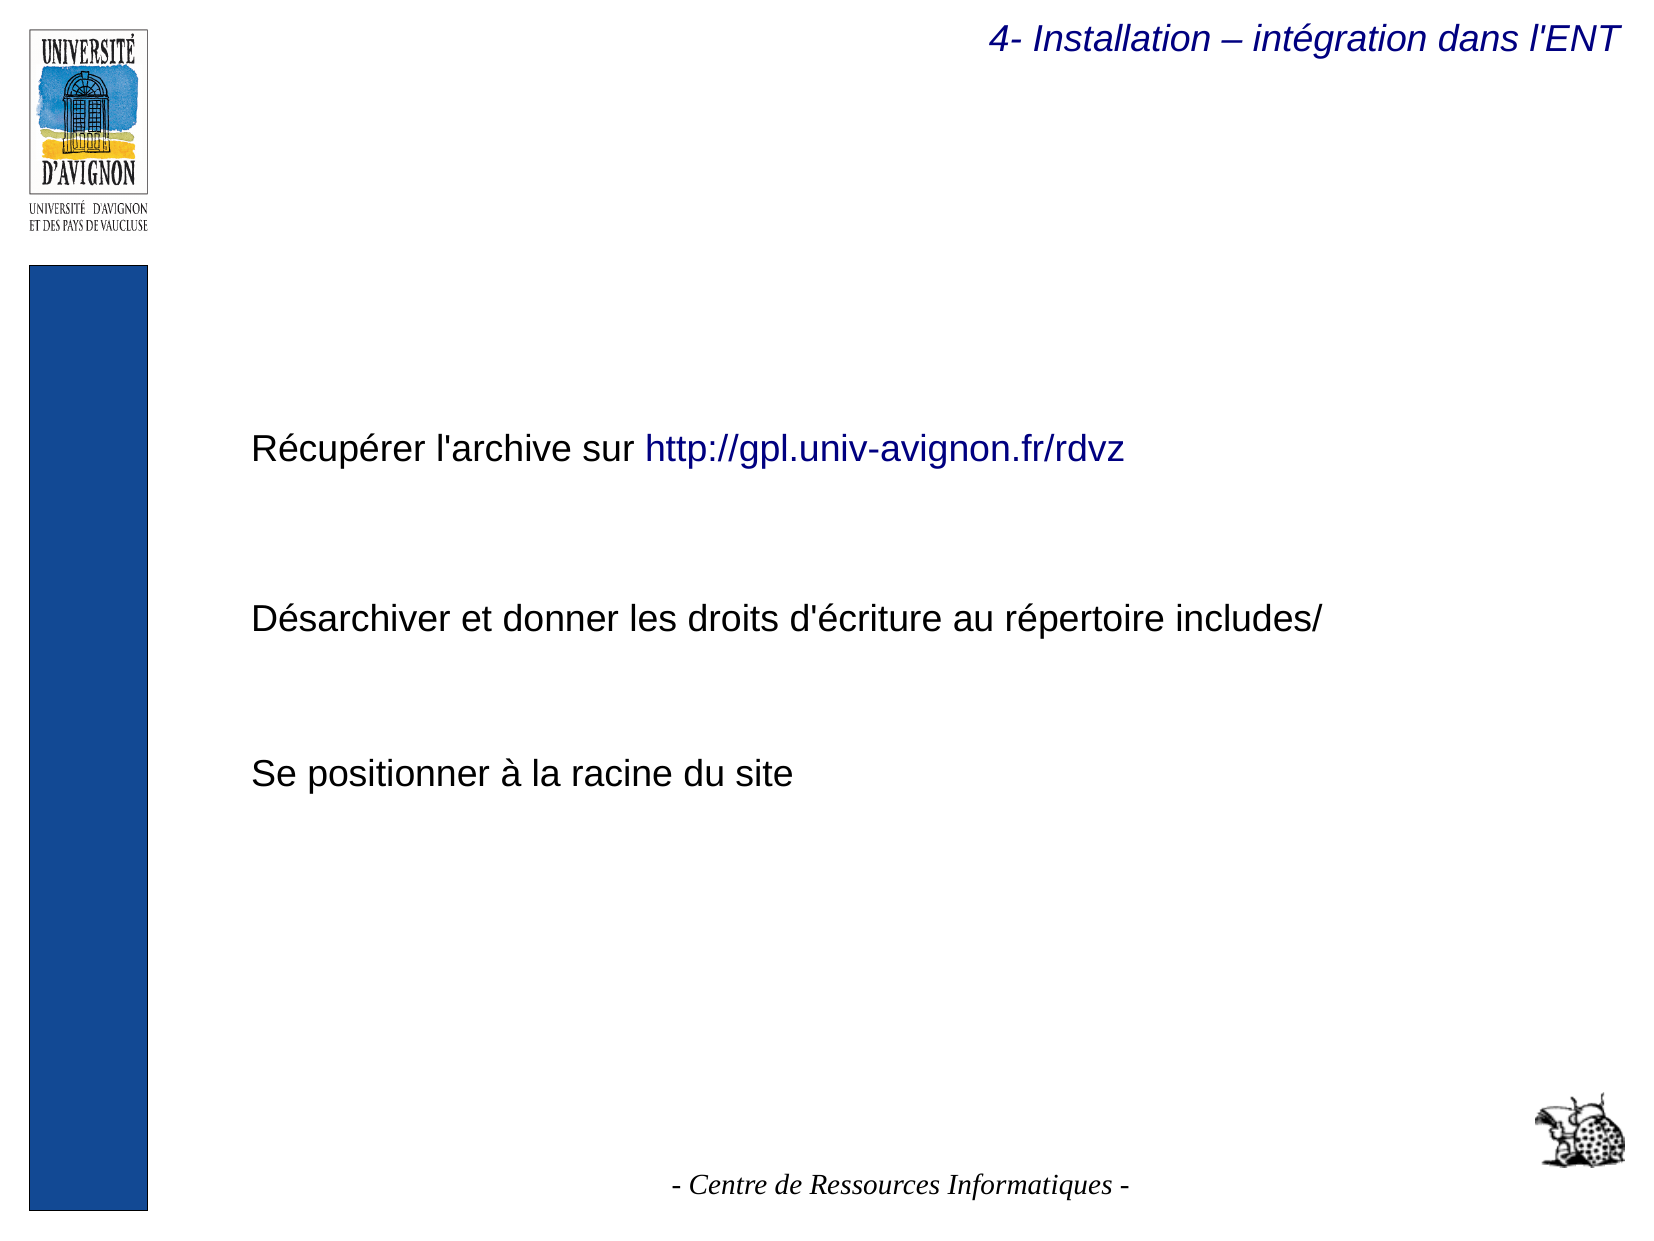

4- Installation – intégration dans l'ENT
Récupérer l'archive sur http://gpl.univ-avignon.fr/rdvz
Désarchiver et donner les droits d'écriture au répertoire includes/
Se positionner à la racine du site
 - Centre de Ressources Informatiques -